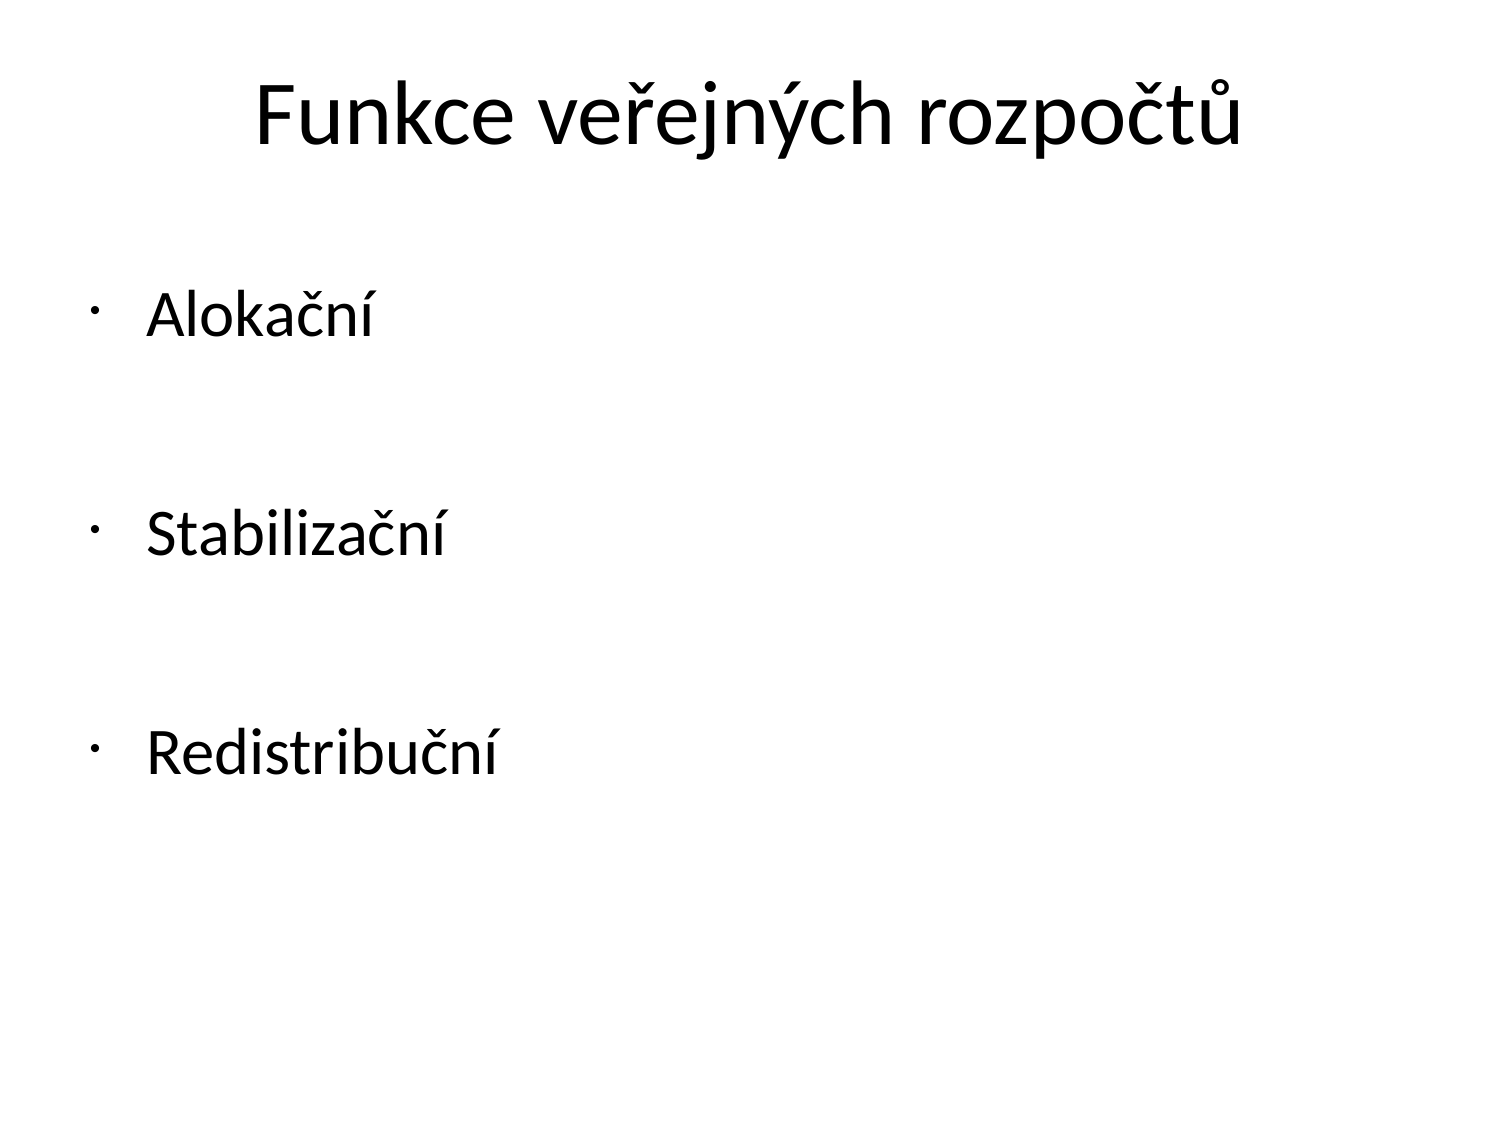

# Funkce veřejných rozpočtů
Alokační
Stabilizační
Redistribuční